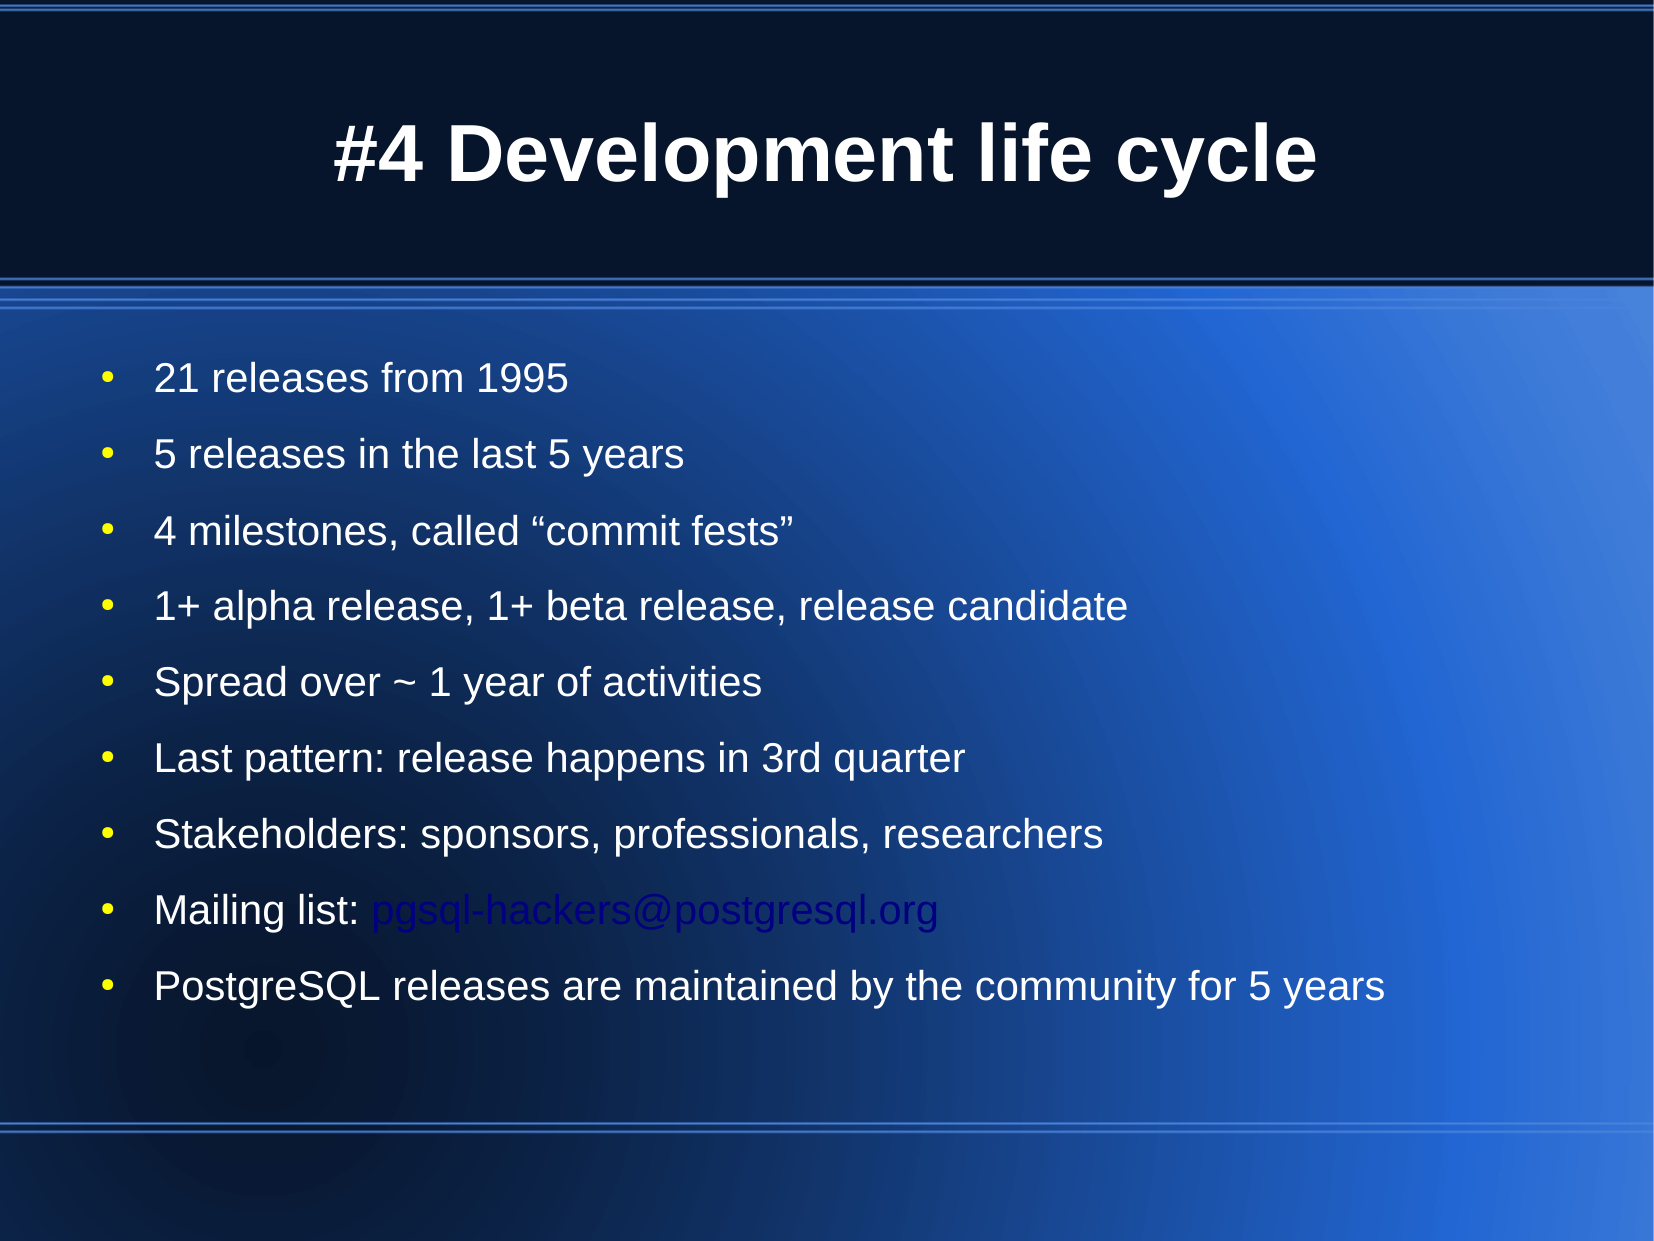

# #4 Development life cycle
21 releases from 1995
5 releases in the last 5 years
4 milestones, called “commit fests”
1+ alpha release, 1+ beta release, release candidate
Spread over ~ 1 year of activities
Last pattern: release happens in 3rd quarter
Stakeholders: sponsors, professionals, researchers
Mailing list: pgsql-hackers@postgresql.org
PostgreSQL releases are maintained by the community for 5 years